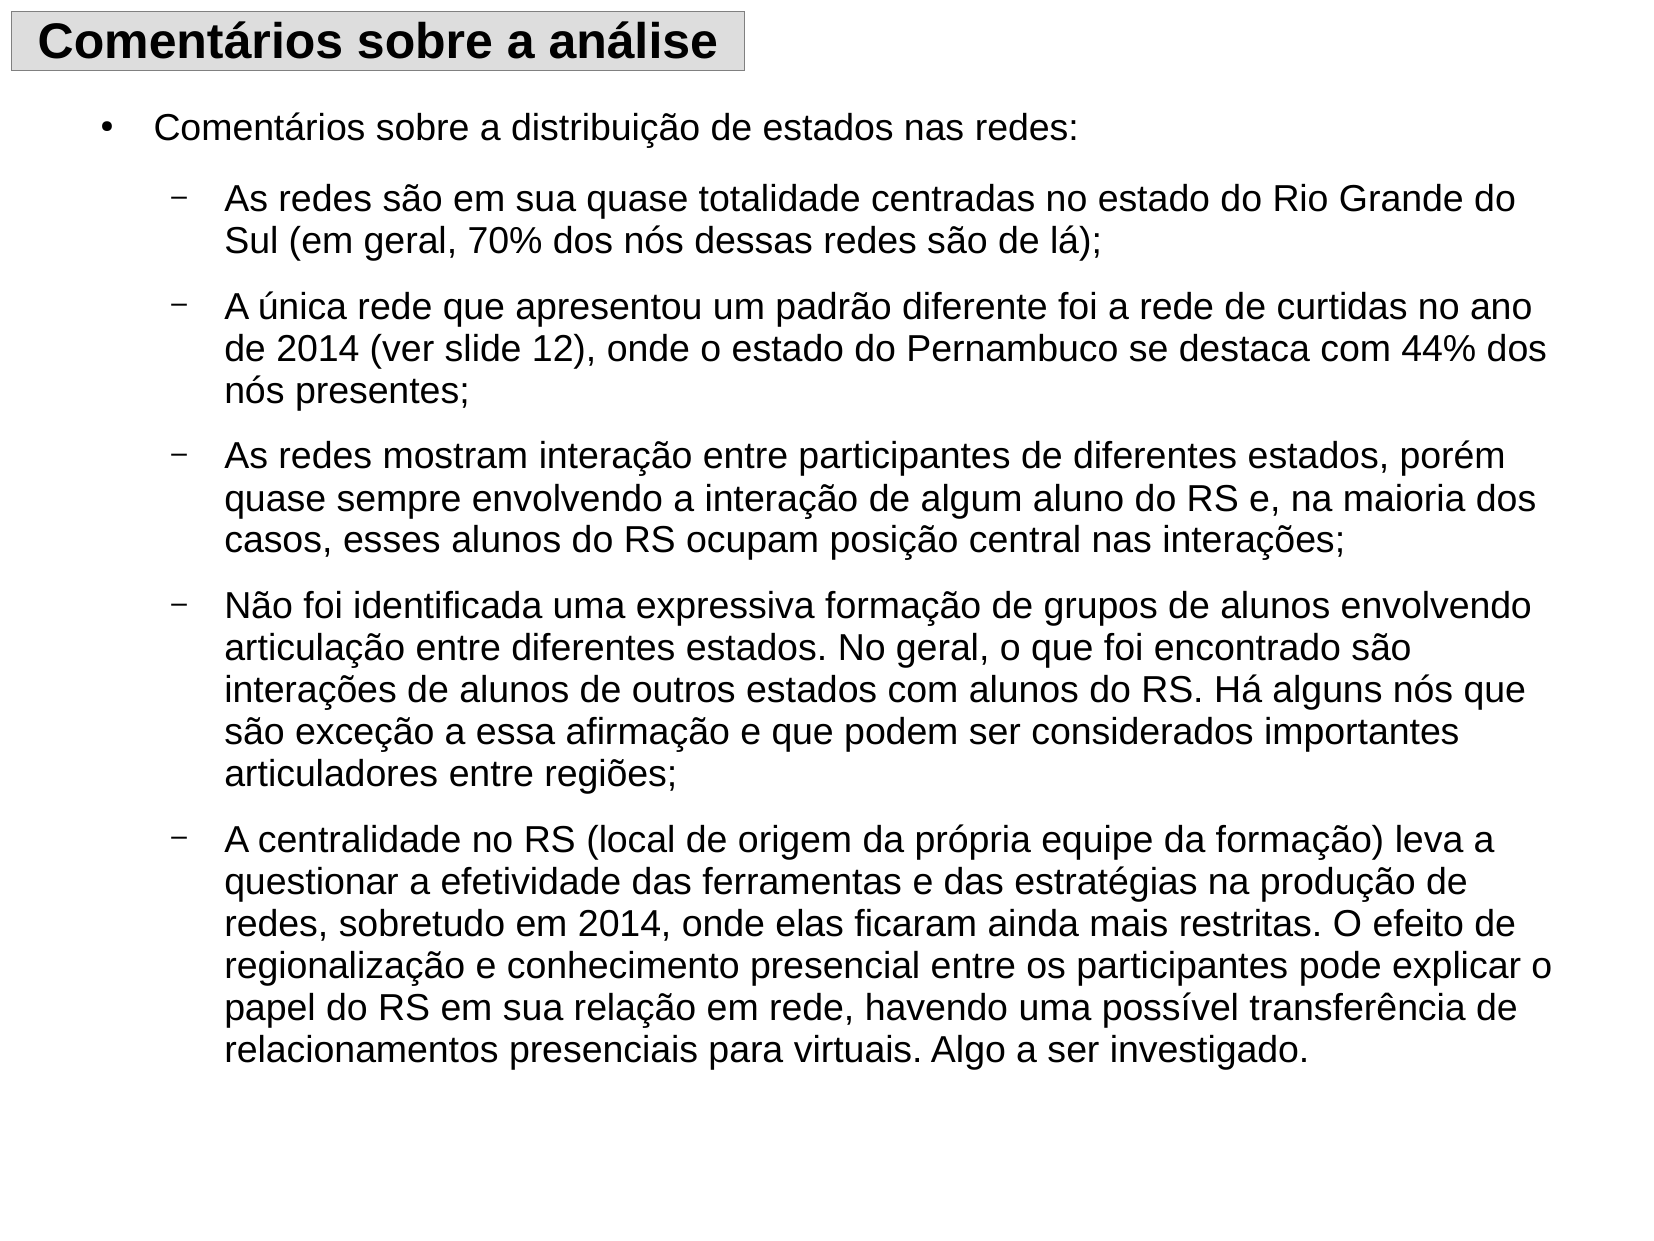

Comentários sobre a análise
# Comentários sobre a distribuição de estados nas redes:
As redes são em sua quase totalidade centradas no estado do Rio Grande do Sul (em geral, 70% dos nós dessas redes são de lá);
A única rede que apresentou um padrão diferente foi a rede de curtidas no ano de 2014 (ver slide 12), onde o estado do Pernambuco se destaca com 44% dos nós presentes;
As redes mostram interação entre participantes de diferentes estados, porém quase sempre envolvendo a interação de algum aluno do RS e, na maioria dos casos, esses alunos do RS ocupam posição central nas interações;
Não foi identificada uma expressiva formação de grupos de alunos envolvendo articulação entre diferentes estados. No geral, o que foi encontrado são interações de alunos de outros estados com alunos do RS. Há alguns nós que são exceção a essa afirmação e que podem ser considerados importantes articuladores entre regiões;
A centralidade no RS (local de origem da própria equipe da formação) leva a questionar a efetividade das ferramentas e das estratégias na produção de redes, sobretudo em 2014, onde elas ficaram ainda mais restritas. O efeito de regionalização e conhecimento presencial entre os participantes pode explicar o papel do RS em sua relação em rede, havendo uma possível transferência de relacionamentos presenciais para virtuais. Algo a ser investigado.